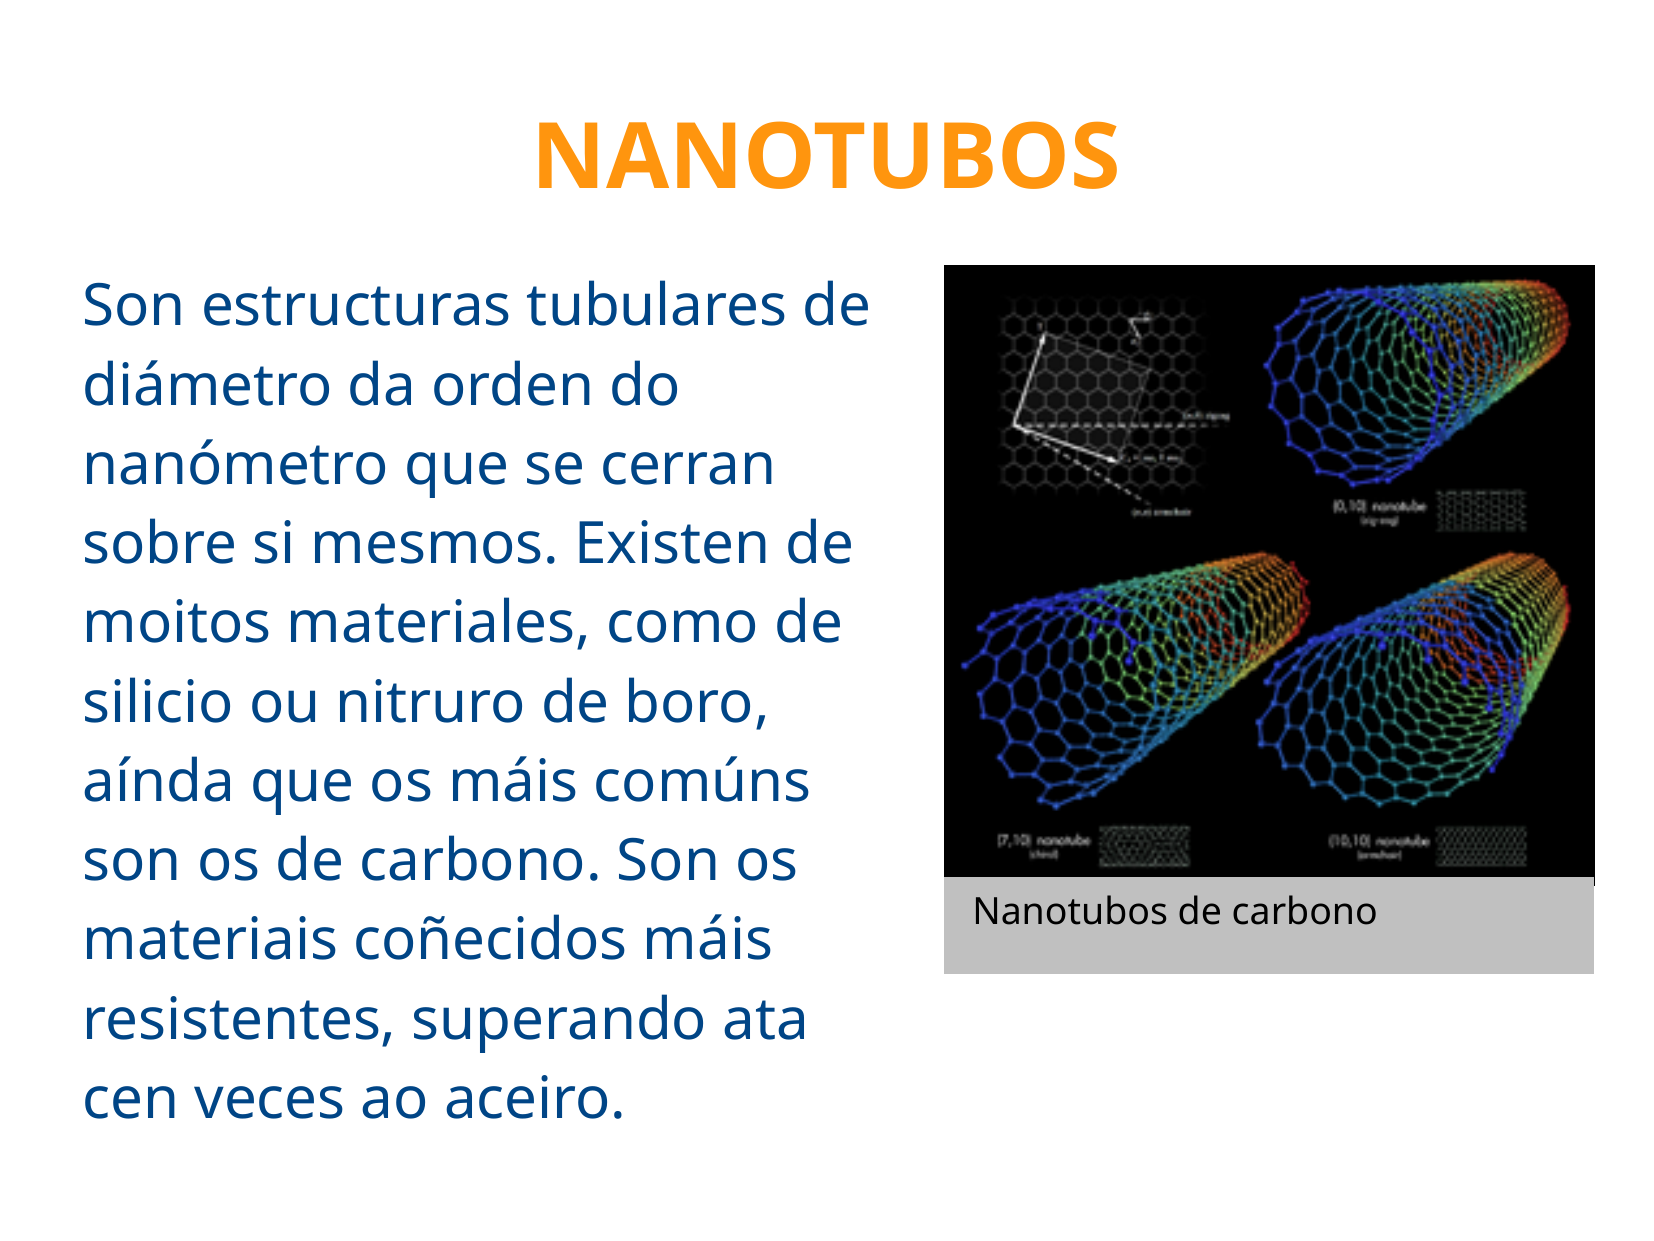

# NANOTUBOS
Son estructuras tubulares de diámetro da orden do nanómetro que se cerran sobre si mesmos. Existen de moitos materiales, como de silicio ou nitruro de boro, aínda que os máis comúns son os de carbono. Son os materiais coñecidos máis resistentes, superando ata cen veces ao aceiro.
| Nanotubos de carbono |
| --- |